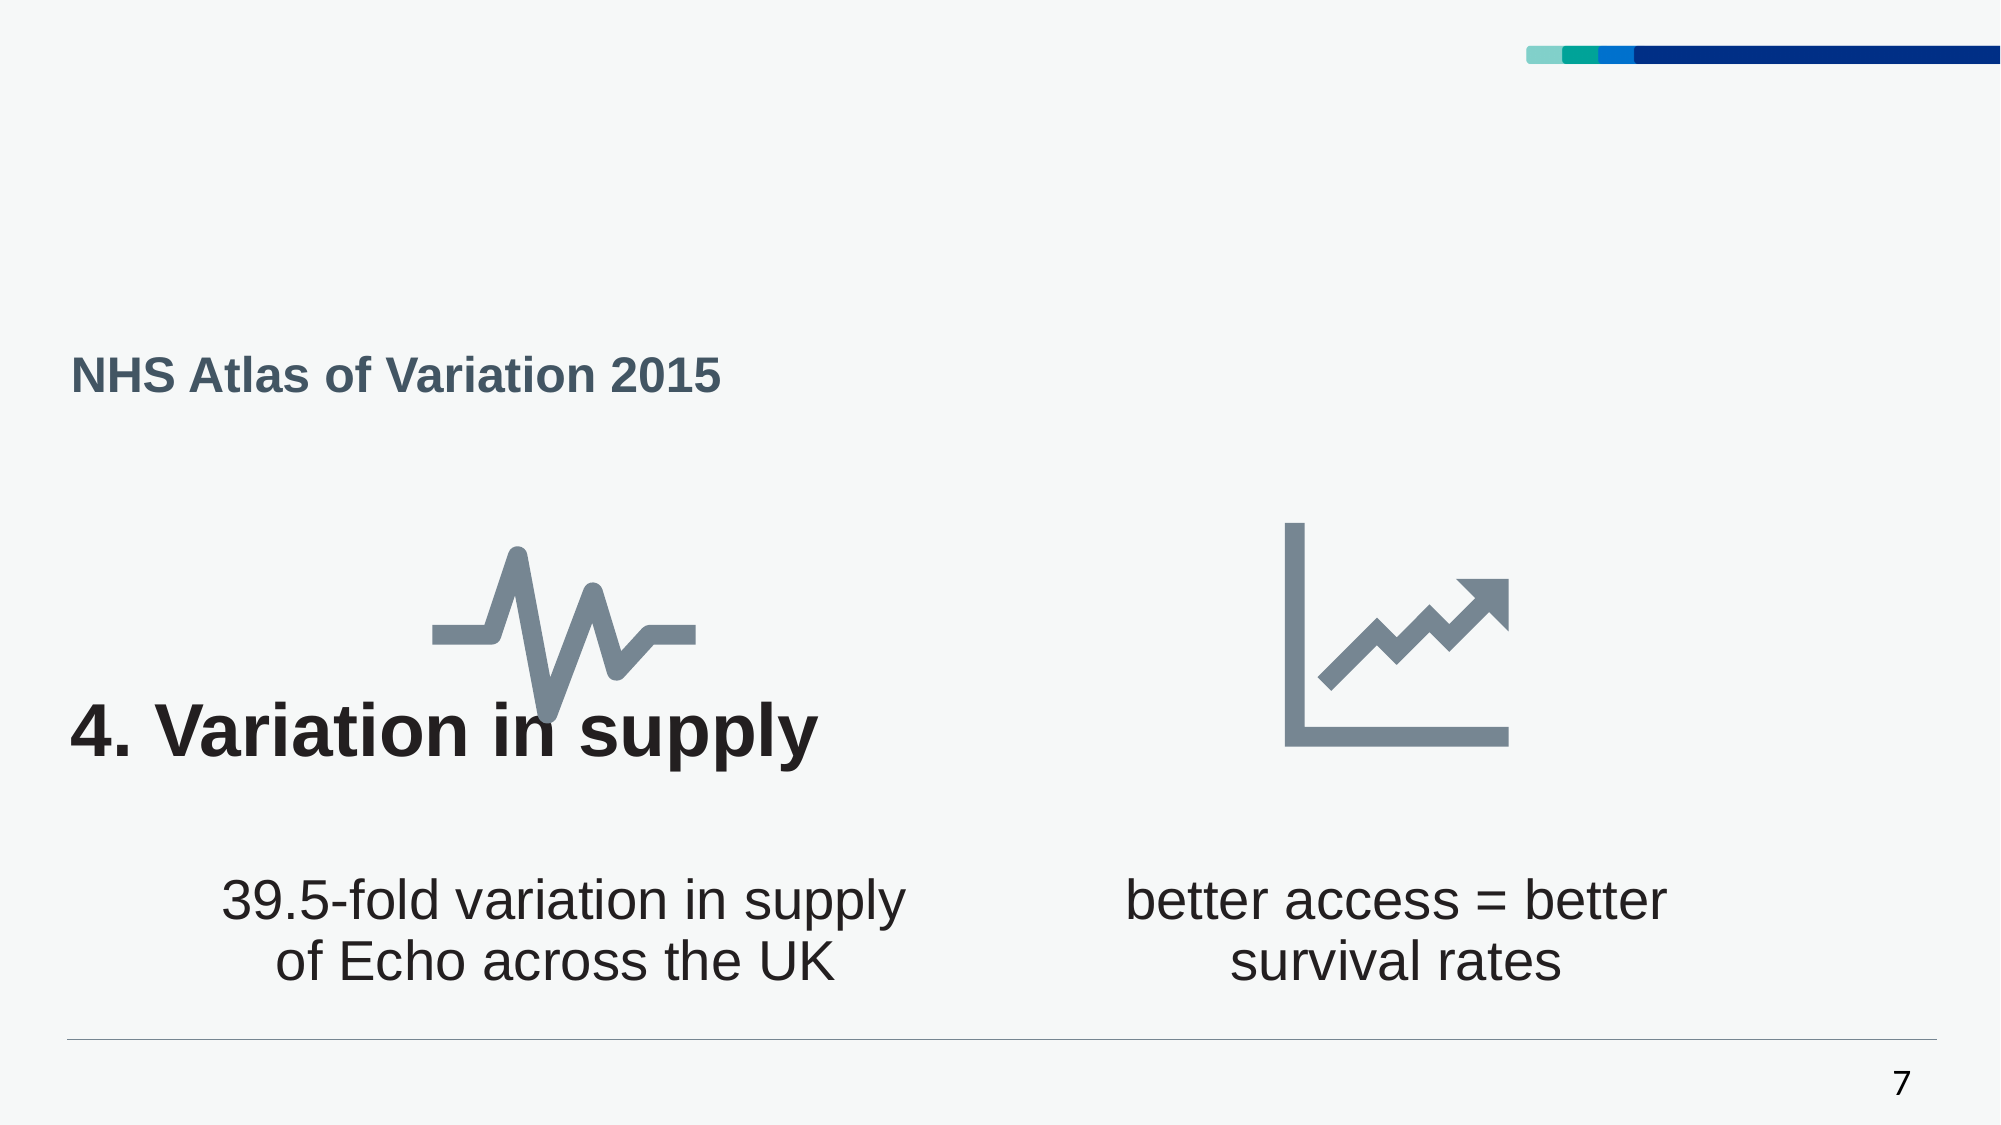

# NHS Atlas of Variation 2015
4. Variation in supply
39.5-fold variation in supply of Echo across the UK
better access = better survival rates